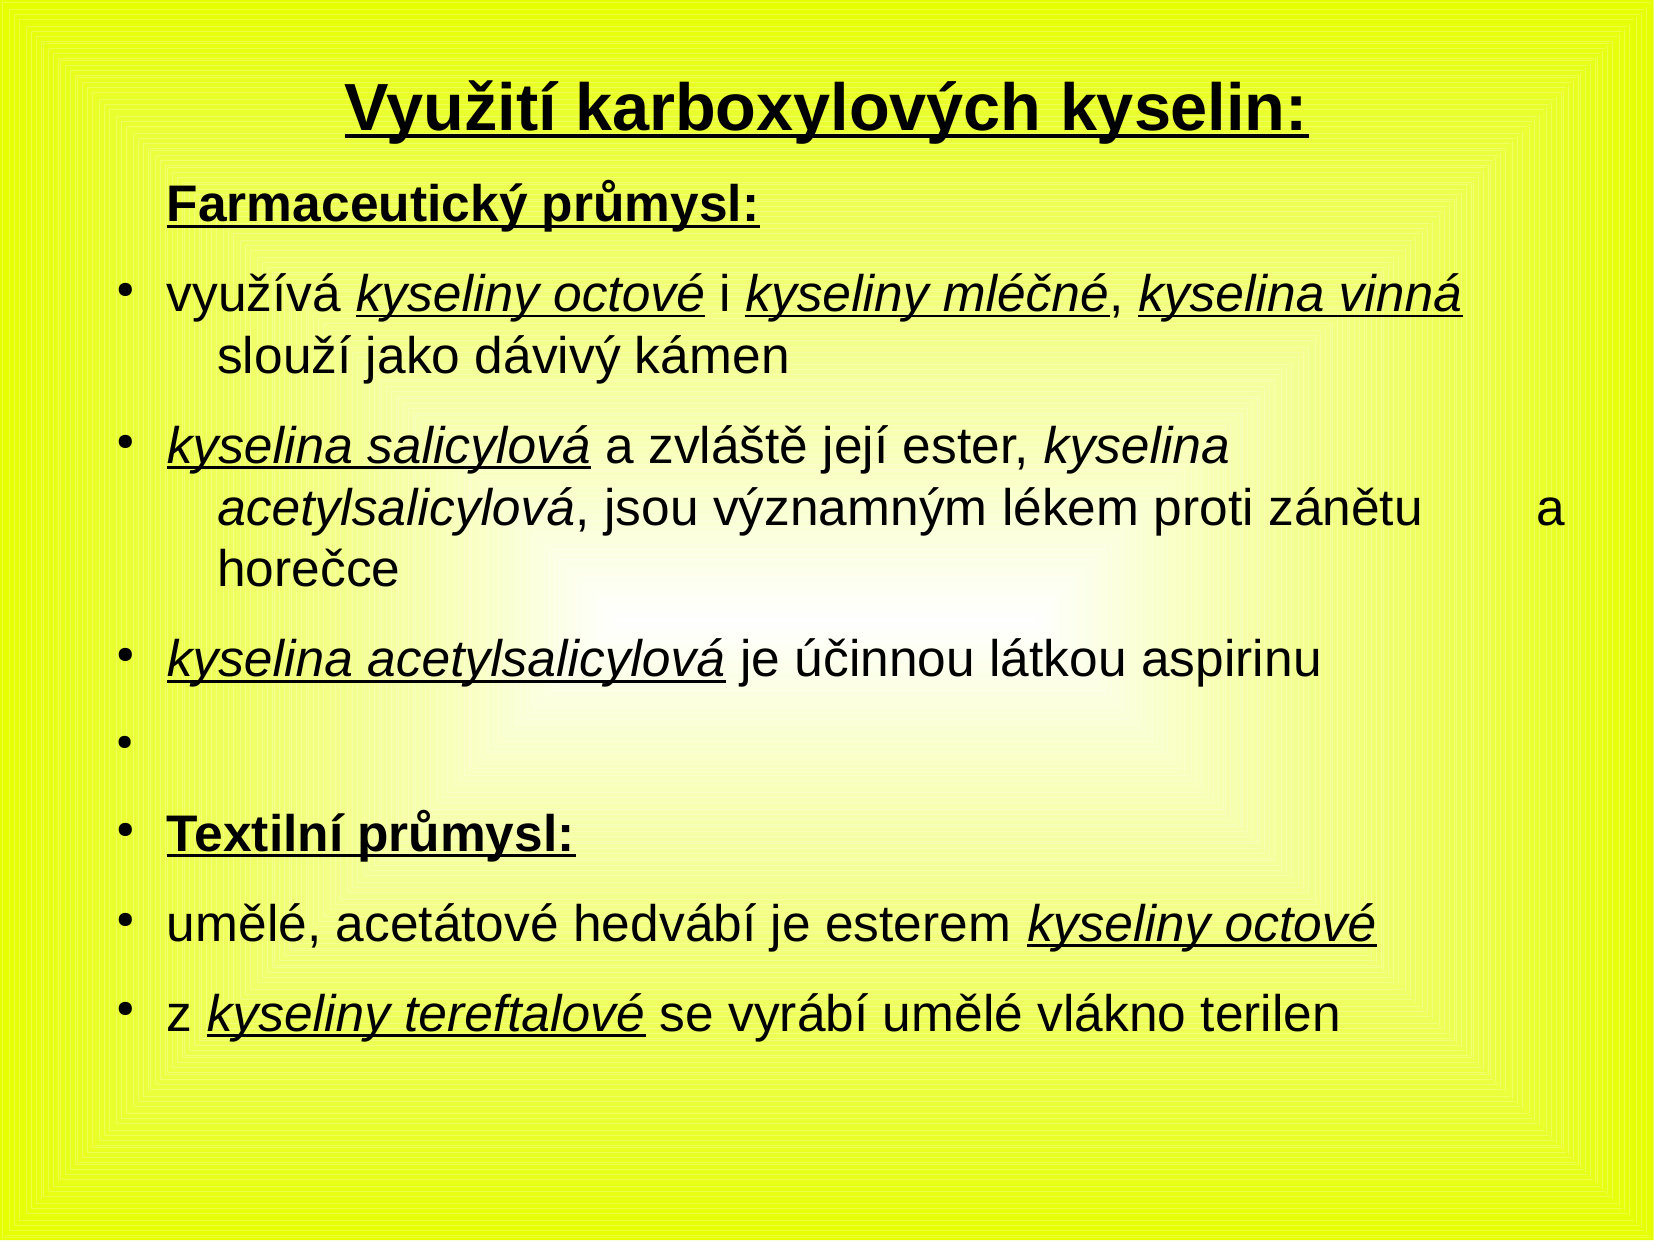

# Využití karboxylových kyselin:
Farmaceutický průmysl:
využívá kyseliny octové i kyseliny mléčné, kyselina vinná slouží jako dávivý kámen
kyselina salicylová a zvláště její ester, kyselina acetylsalicylová, jsou významným lékem proti zánětu a horečce
kyselina acetylsalicylová je účinnou látkou aspirinu
Textilní průmysl:
umělé, acetátové hedvábí je esterem kyseliny octové
z kyseliny tereftalové se vyrábí umělé vlákno terilen